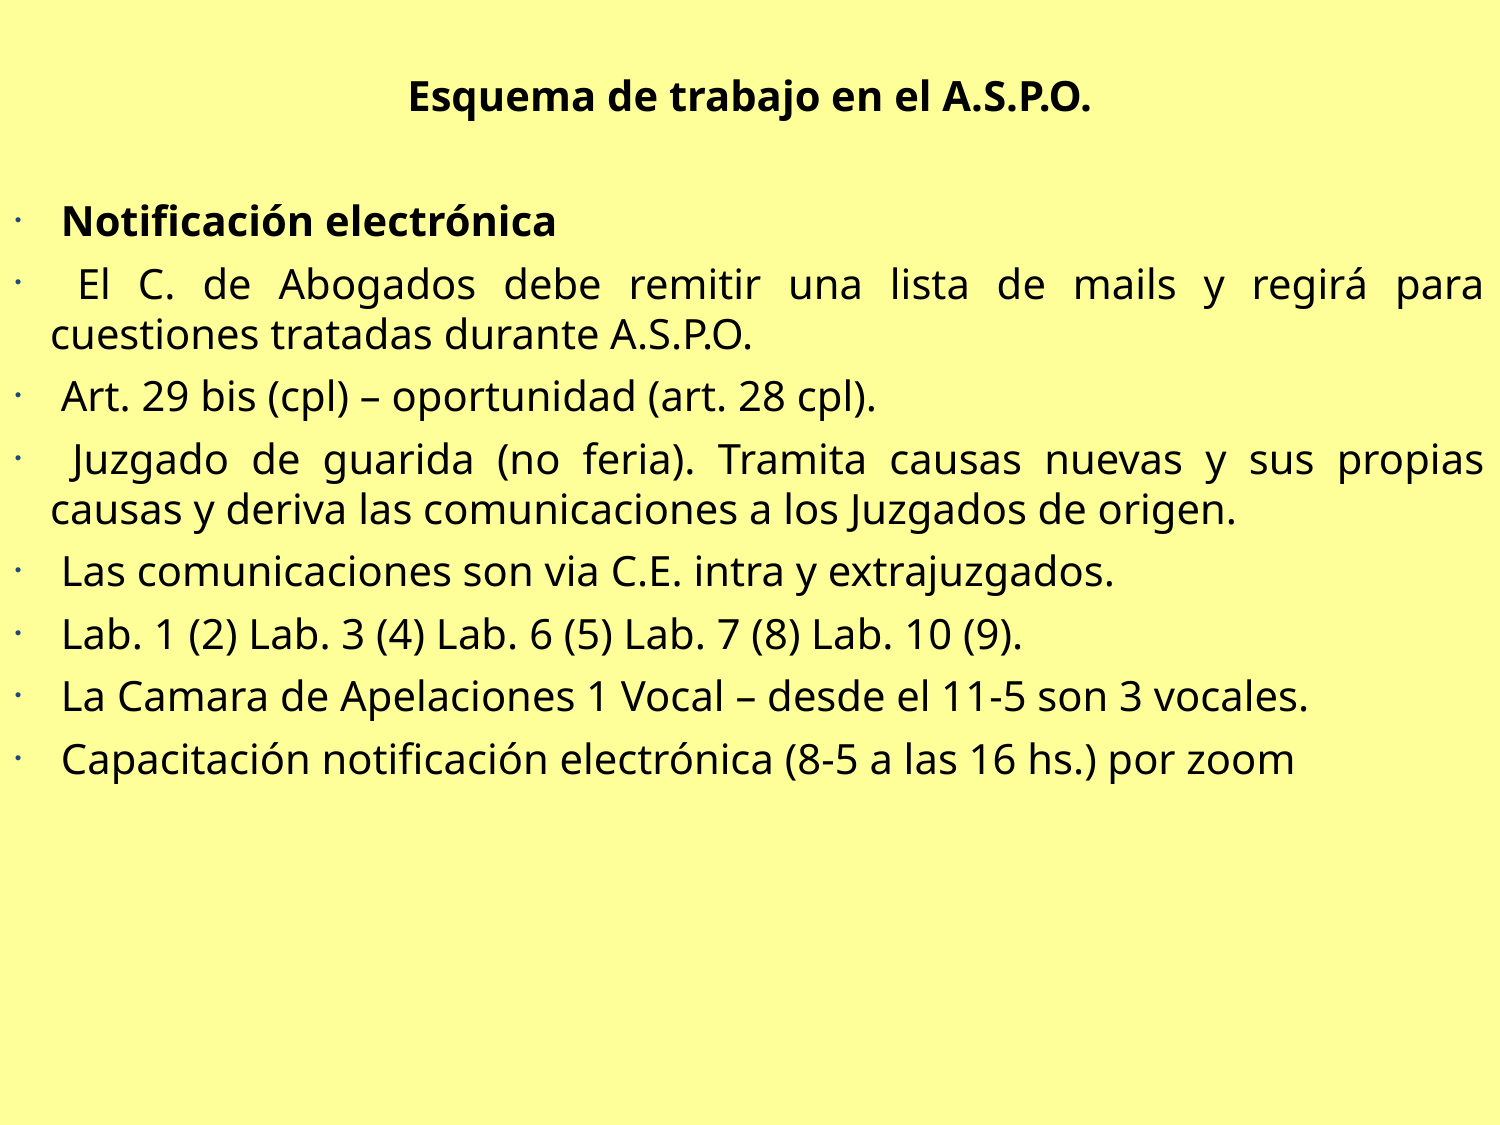

Esquema de trabajo en el A.S.P.O.
 Notificación electrónica
 El C. de Abogados debe remitir una lista de mails y regirá para cuestiones tratadas durante A.S.P.O.
 Art. 29 bis (cpl) – oportunidad (art. 28 cpl).
 Juzgado de guarida (no feria). Tramita causas nuevas y sus propias causas y deriva las comunicaciones a los Juzgados de origen.
 Las comunicaciones son via C.E. intra y extrajuzgados.
 Lab. 1 (2) Lab. 3 (4) Lab. 6 (5) Lab. 7 (8) Lab. 10 (9).
 La Camara de Apelaciones 1 Vocal – desde el 11-5 son 3 vocales.
 Capacitación notificación electrónica (8-5 a las 16 hs.) por zoom